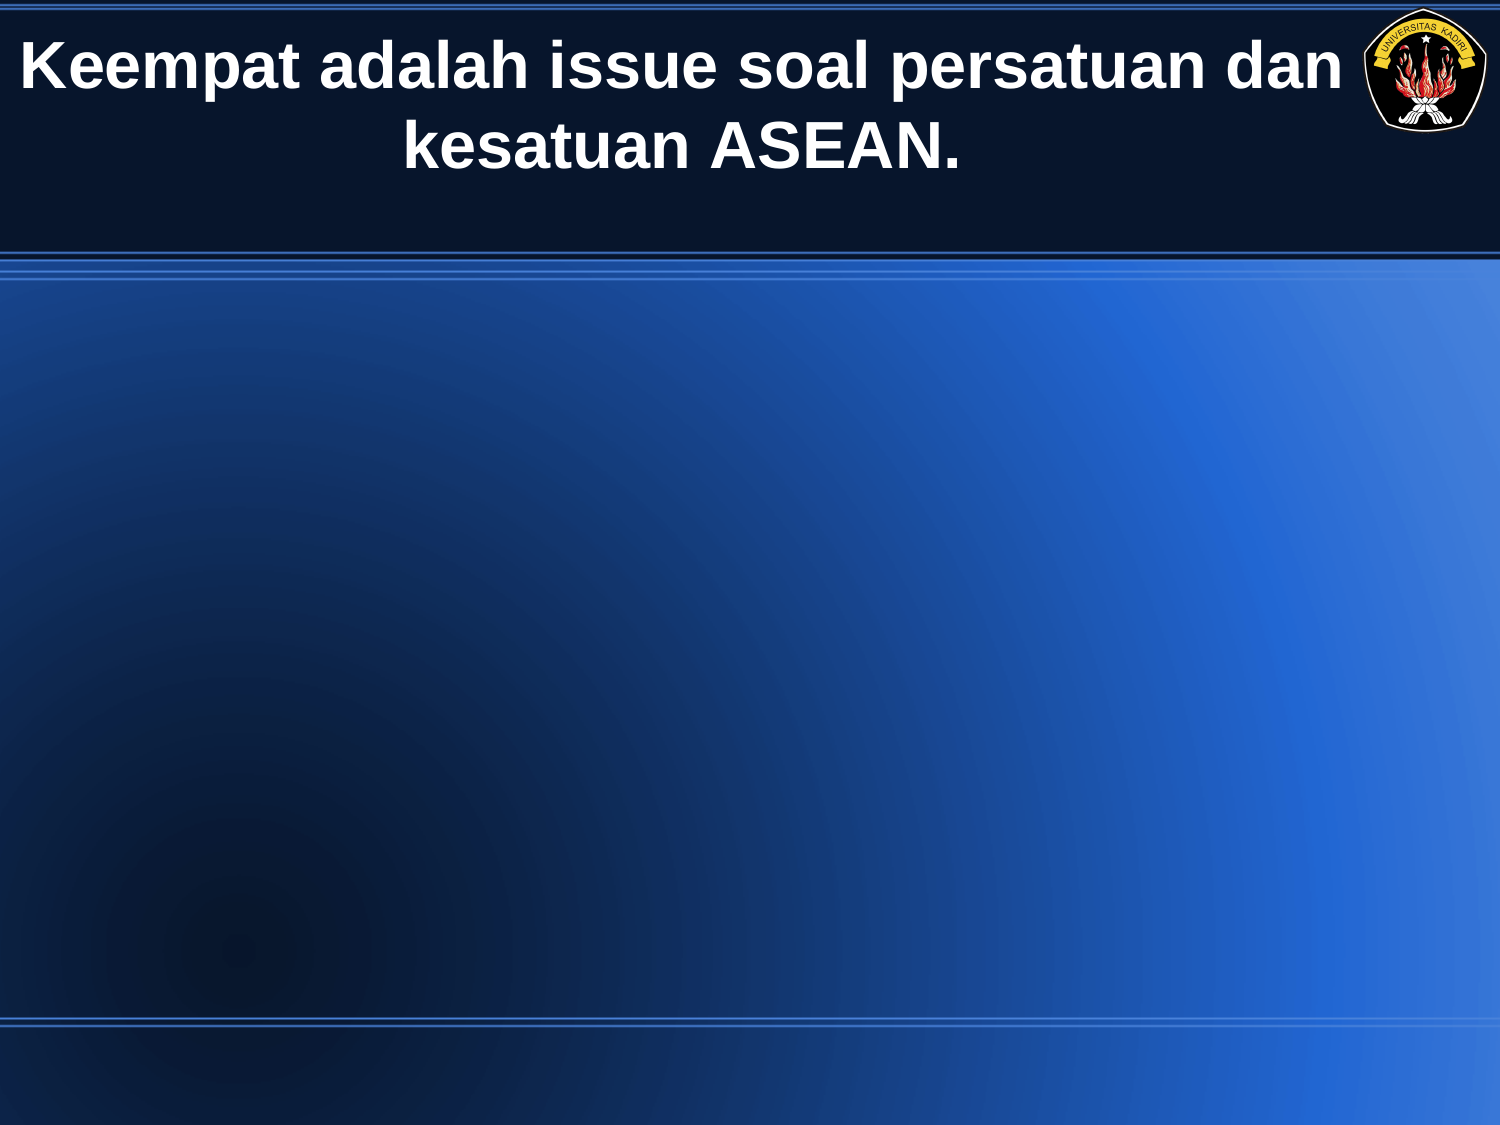

# Keempat adalah issue soal persatuan dan kesatuan ASEAN.